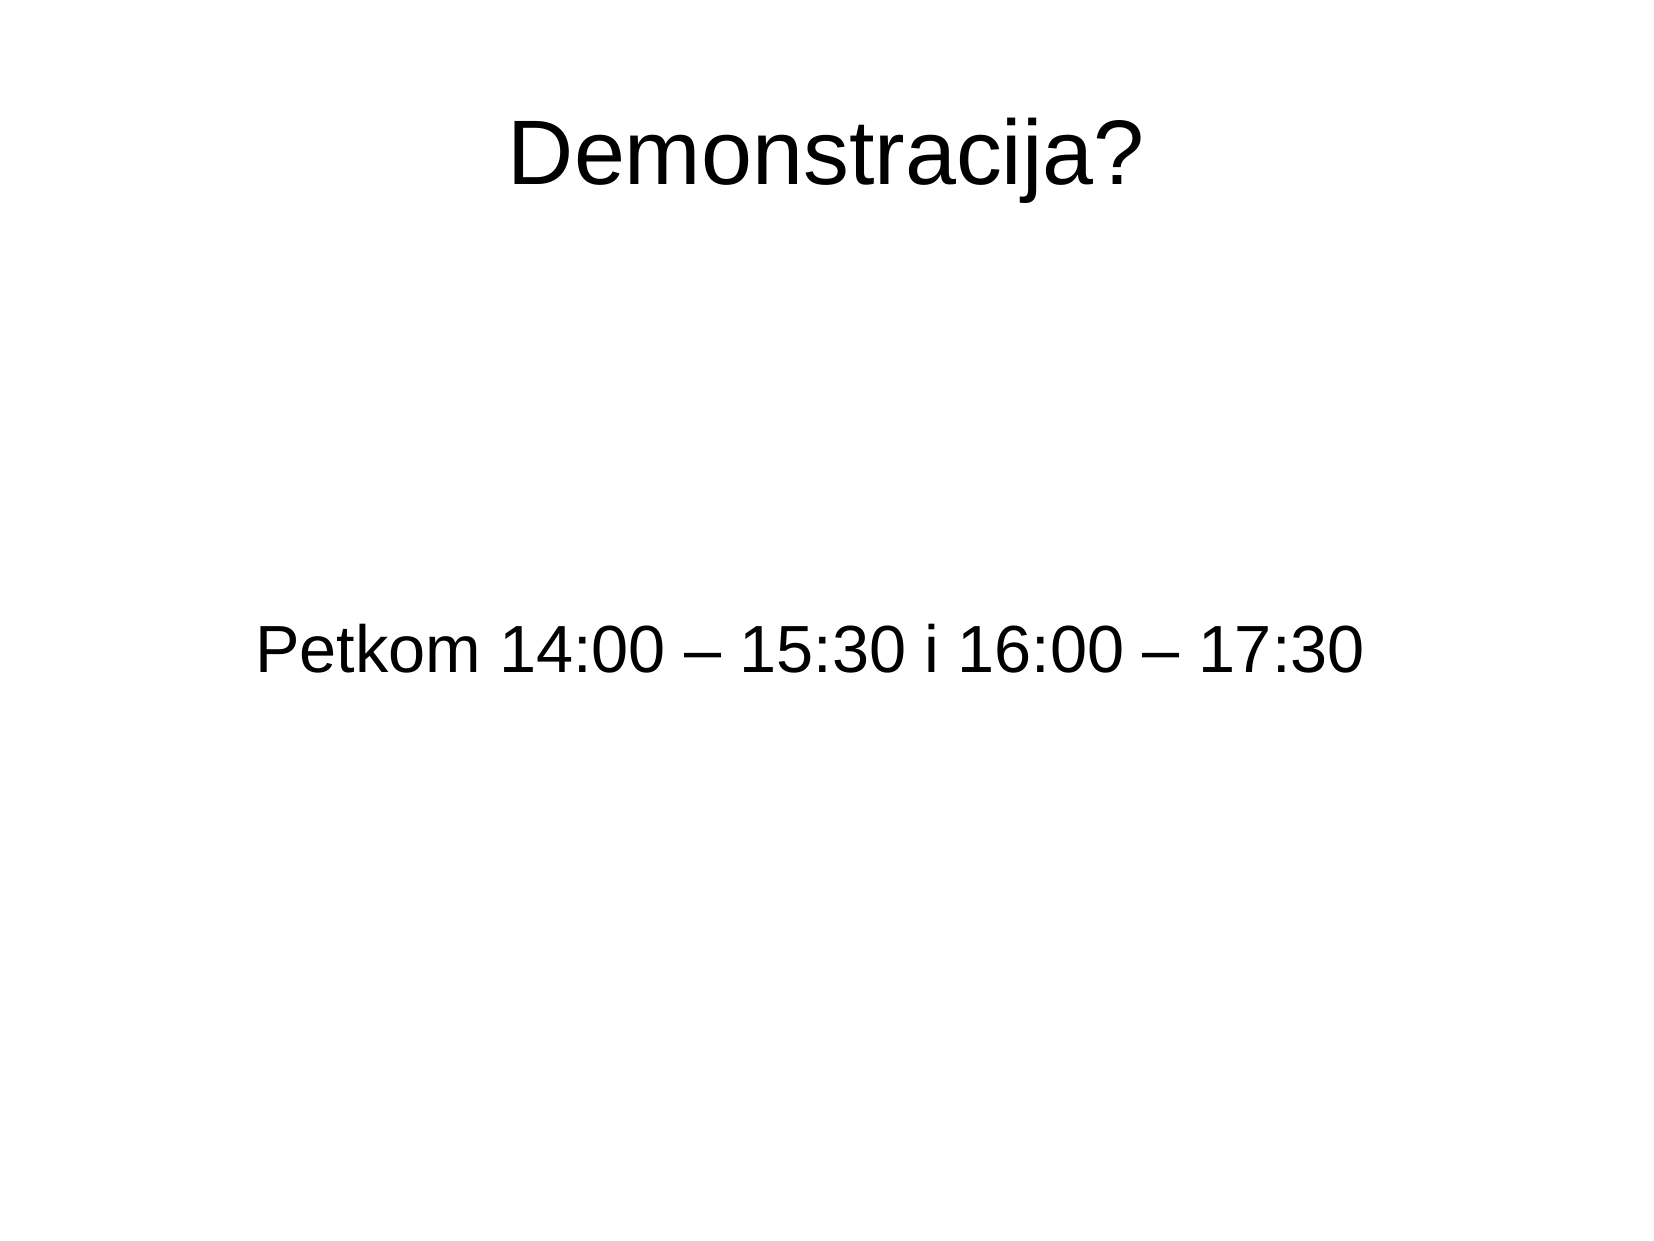

# Demonstracija?
Petkom 14:00 – 15:30 i 16:00 – 17:30